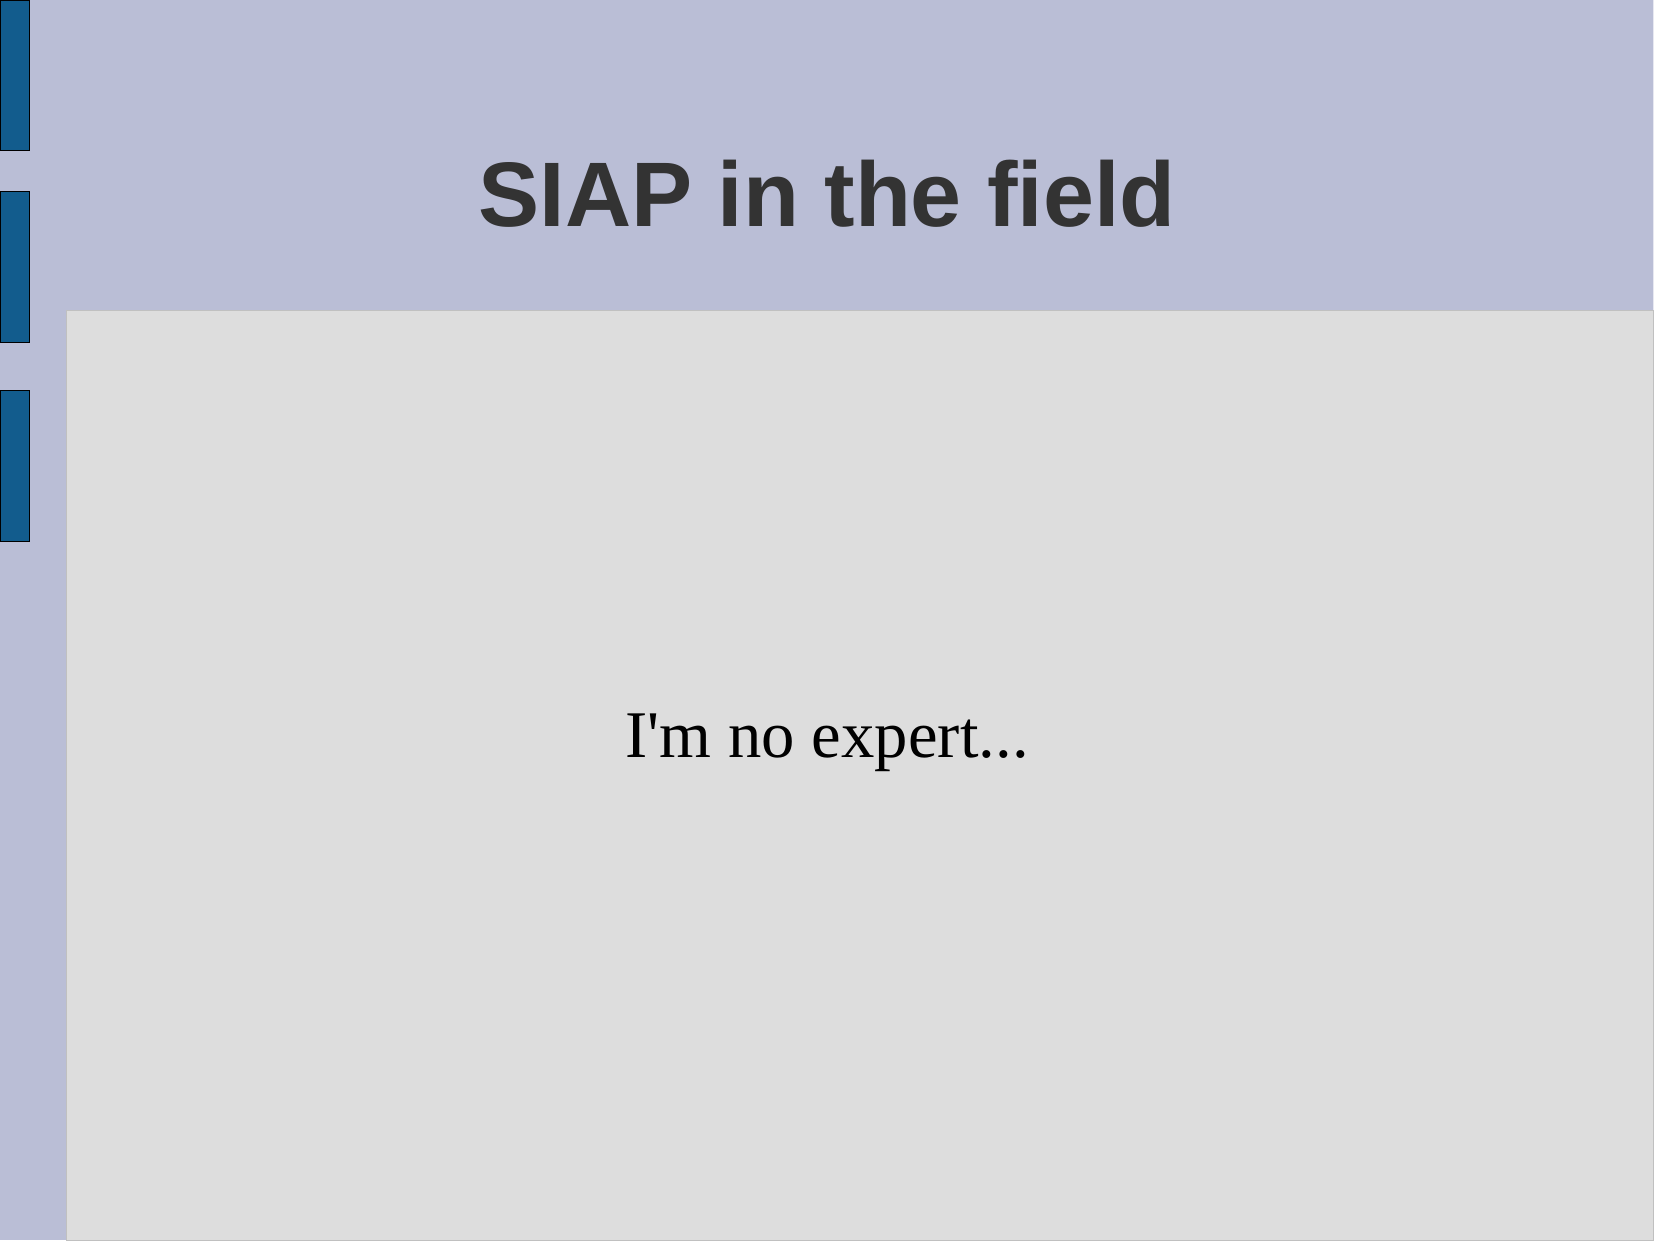

# SIAP in the field
I'm no expert...